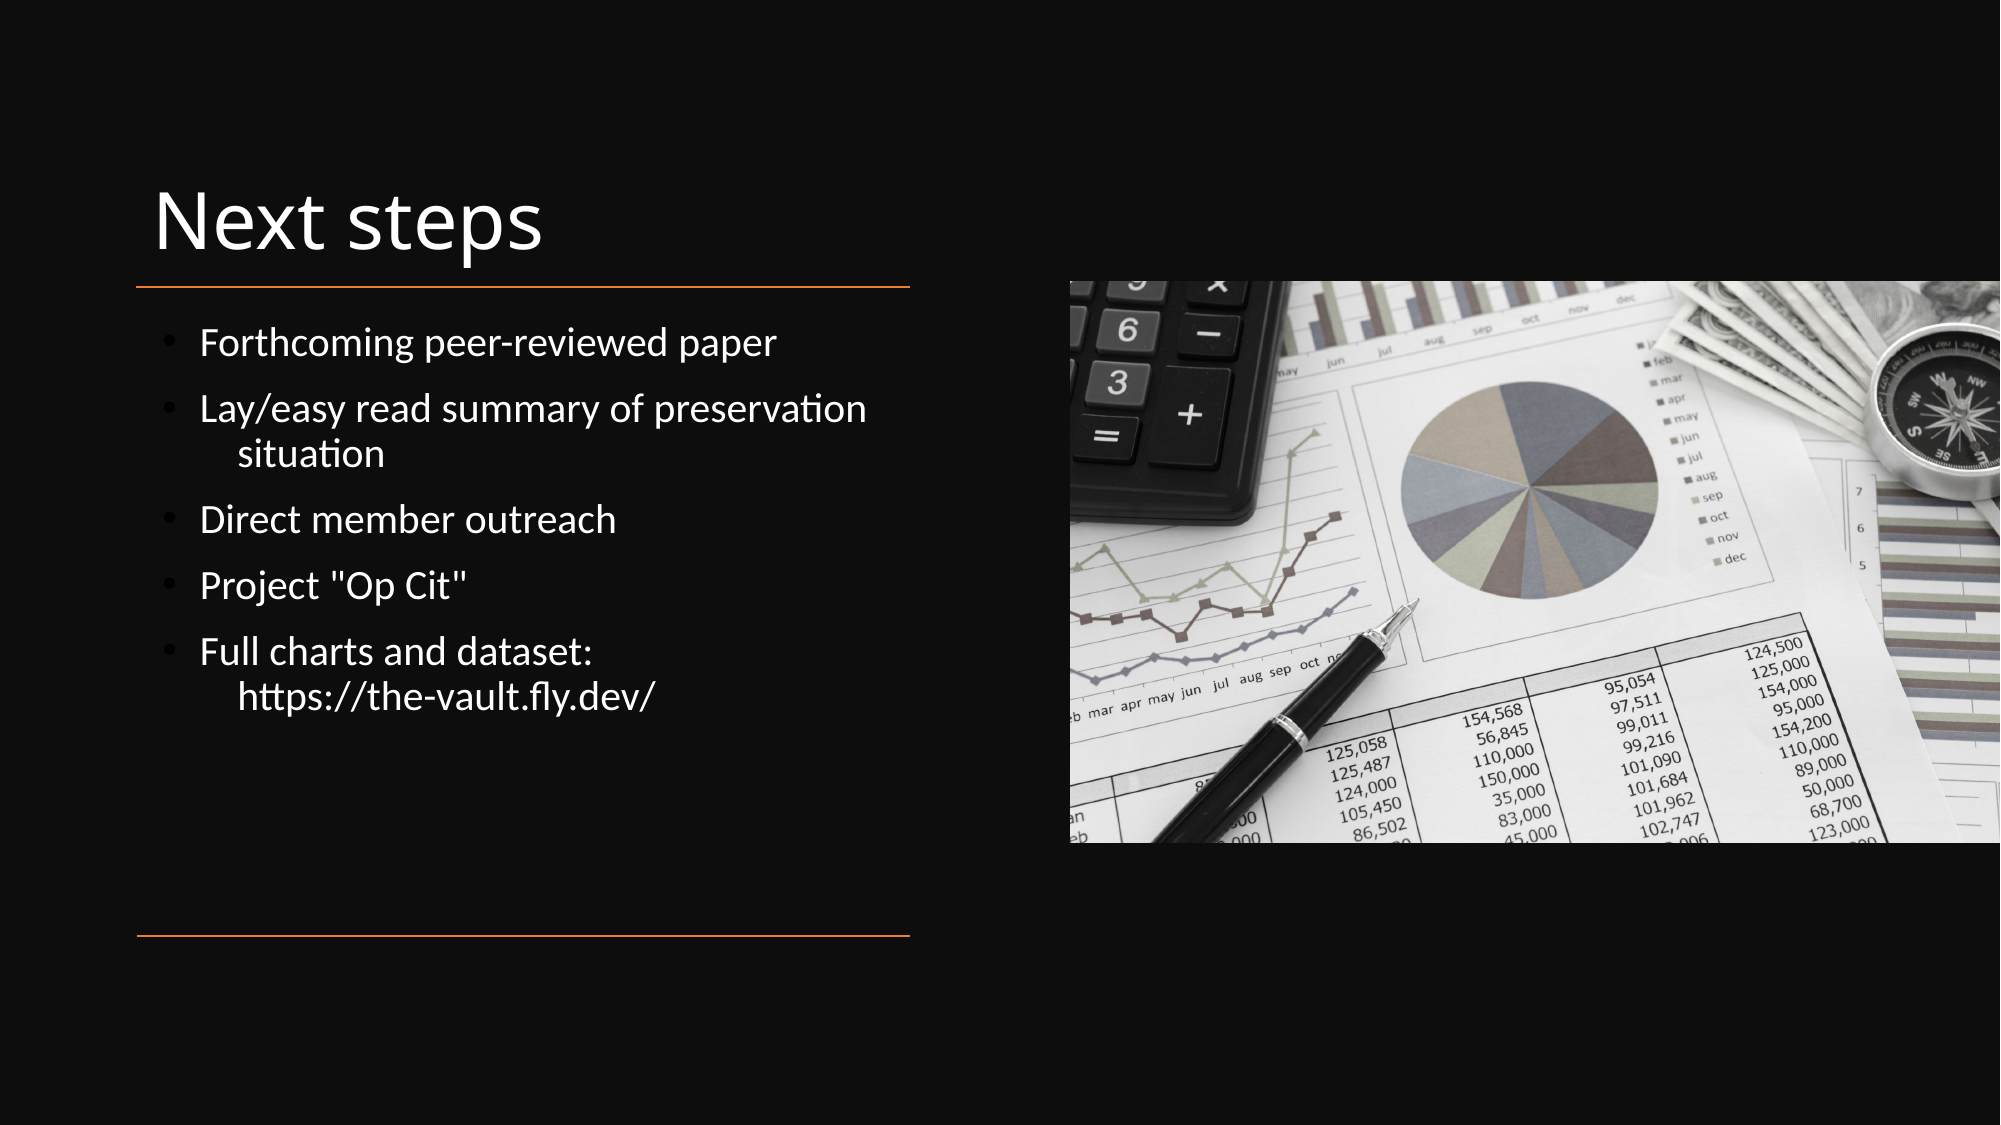

# Next steps
Forthcoming peer-reviewed paper
Lay/easy read summary of preservation situation
Direct member outreach
Project "Op Cit"
Full charts and dataset: https://the-vault.fly.dev/